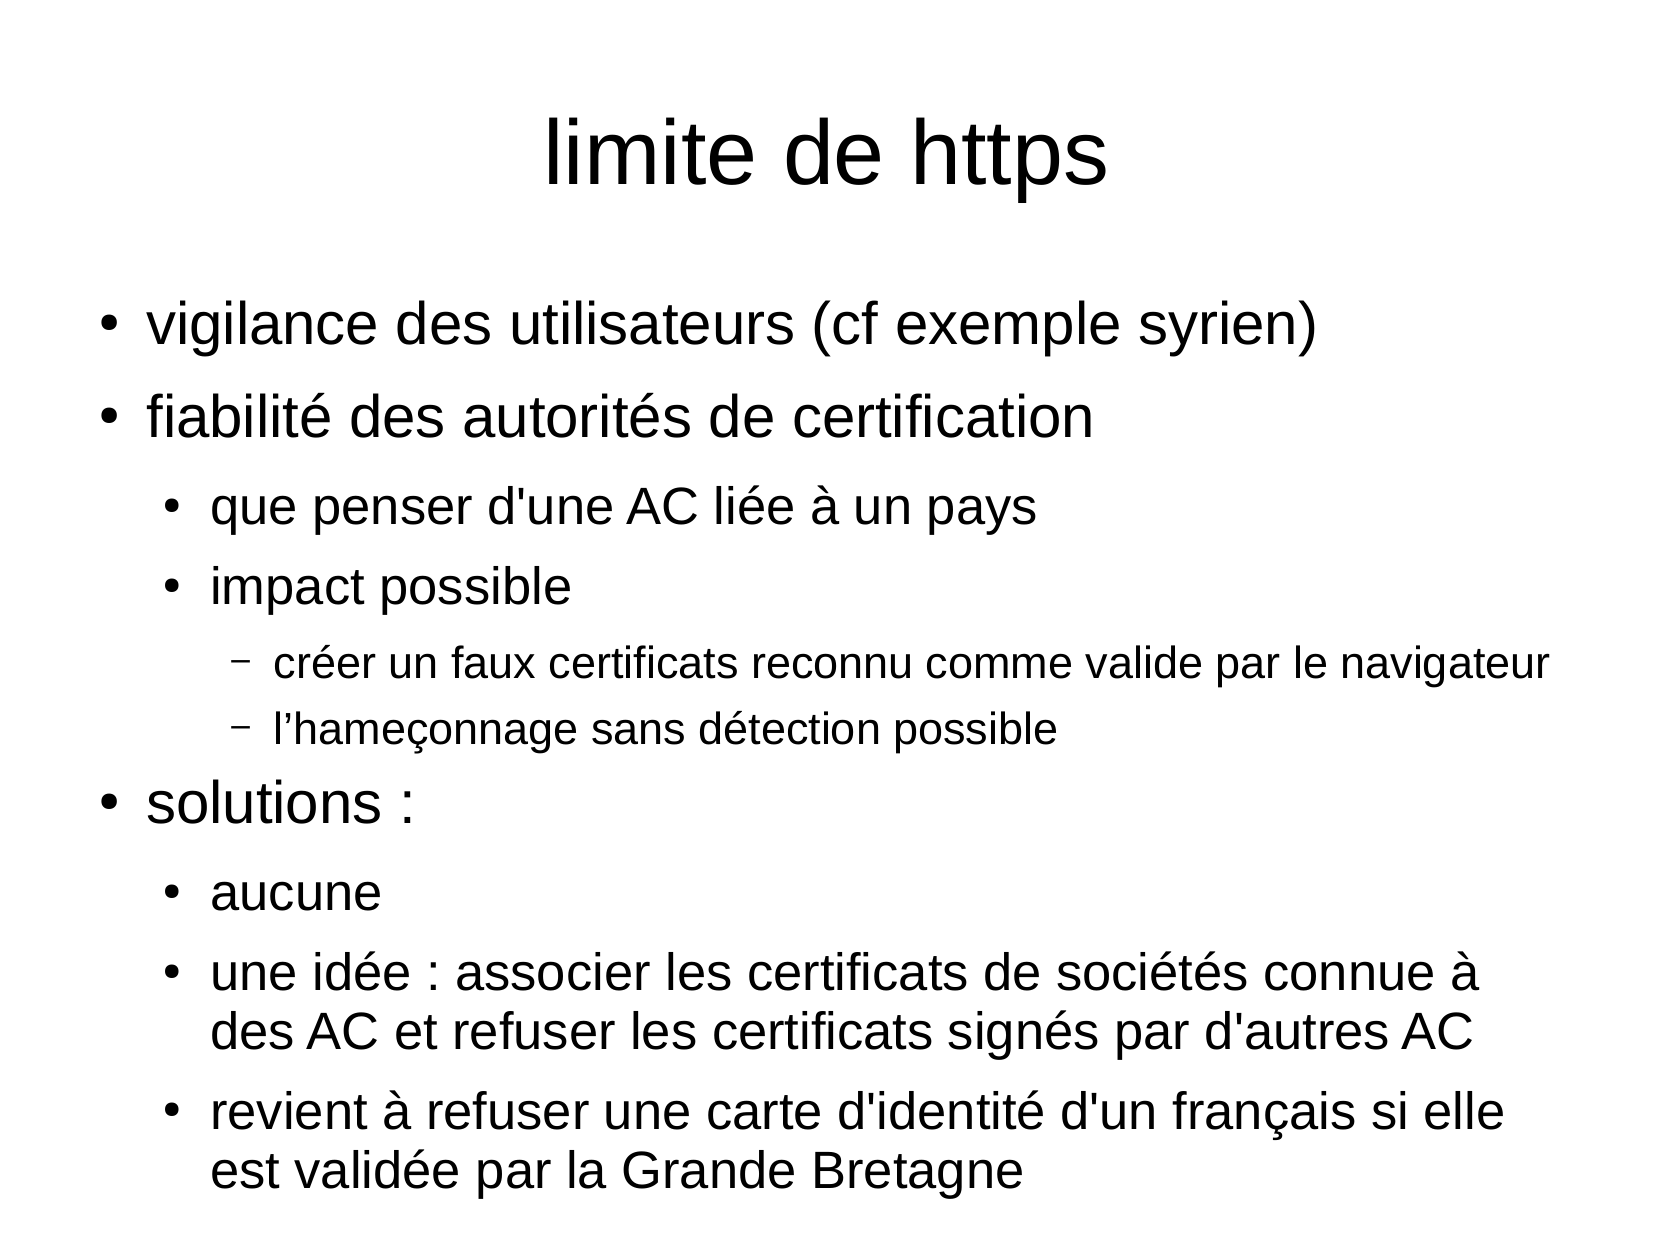

# limite de https
vigilance des utilisateurs (cf exemple syrien)
fiabilité des autorités de certification
que penser d'une AC liée à un pays
impact possible
créer un faux certificats reconnu comme valide par le navigateur
l’hameçonnage sans détection possible
solutions :
aucune
une idée : associer les certificats de sociétés connue à des AC et refuser les certificats signés par d'autres AC
revient à refuser une carte d'identité d'un français si elle est validée par la Grande Bretagne